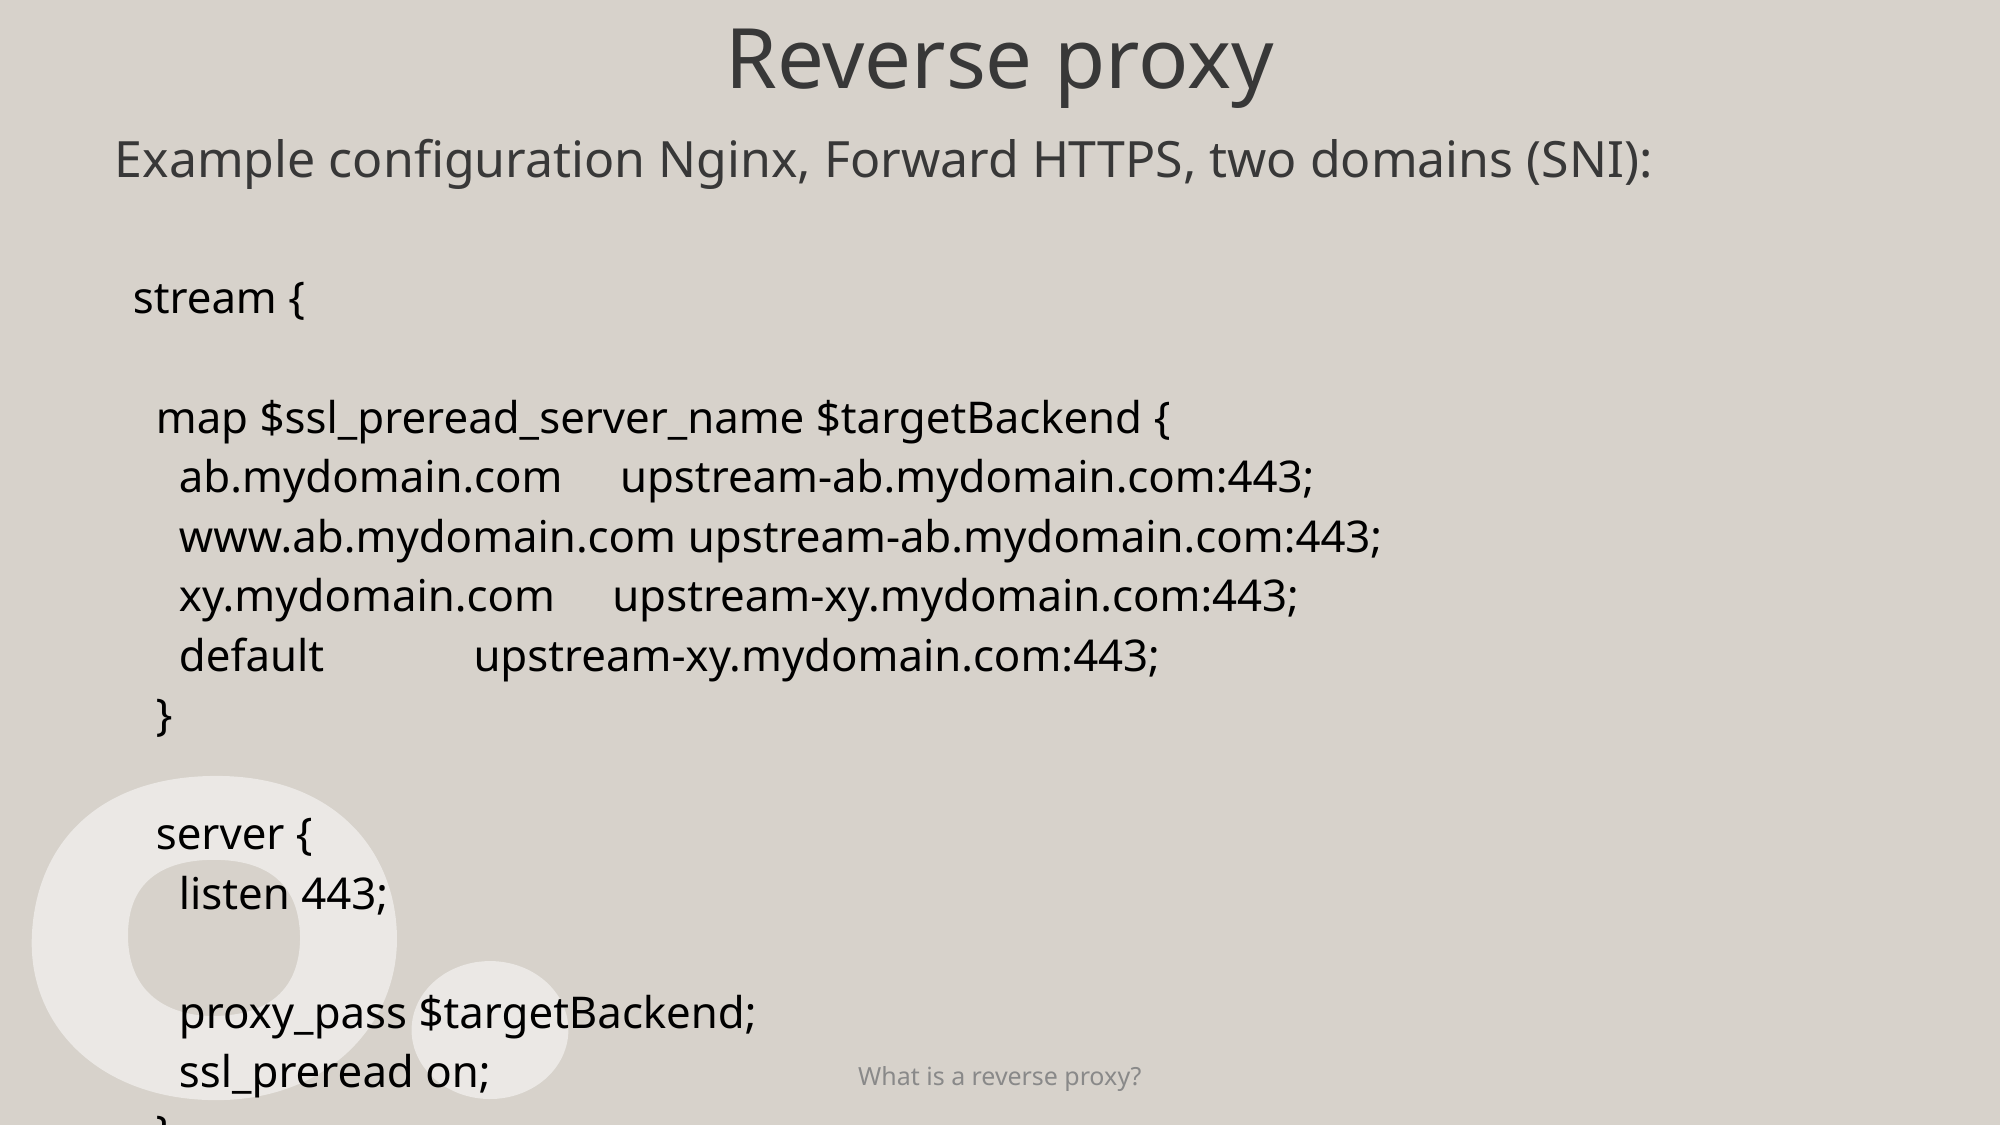

Reverse proxy
# Example configuration Nginx, Forward HTTPS, two domains (SNI):
stream {
 map $ssl_preread_server_name $targetBackend {
 ab.mydomain.com upstream-ab.mydomain.com:443;
 www.ab.mydomain.com upstream-ab.mydomain.com:443;
 xy.mydomain.com upstream-xy.mydomain.com:443;
 default upstream-xy.mydomain.com:443;
 }
 server {
 listen 443;
 proxy_pass $targetBackend;
 ssl_preread on;
 }
}
What is a reverse proxy?